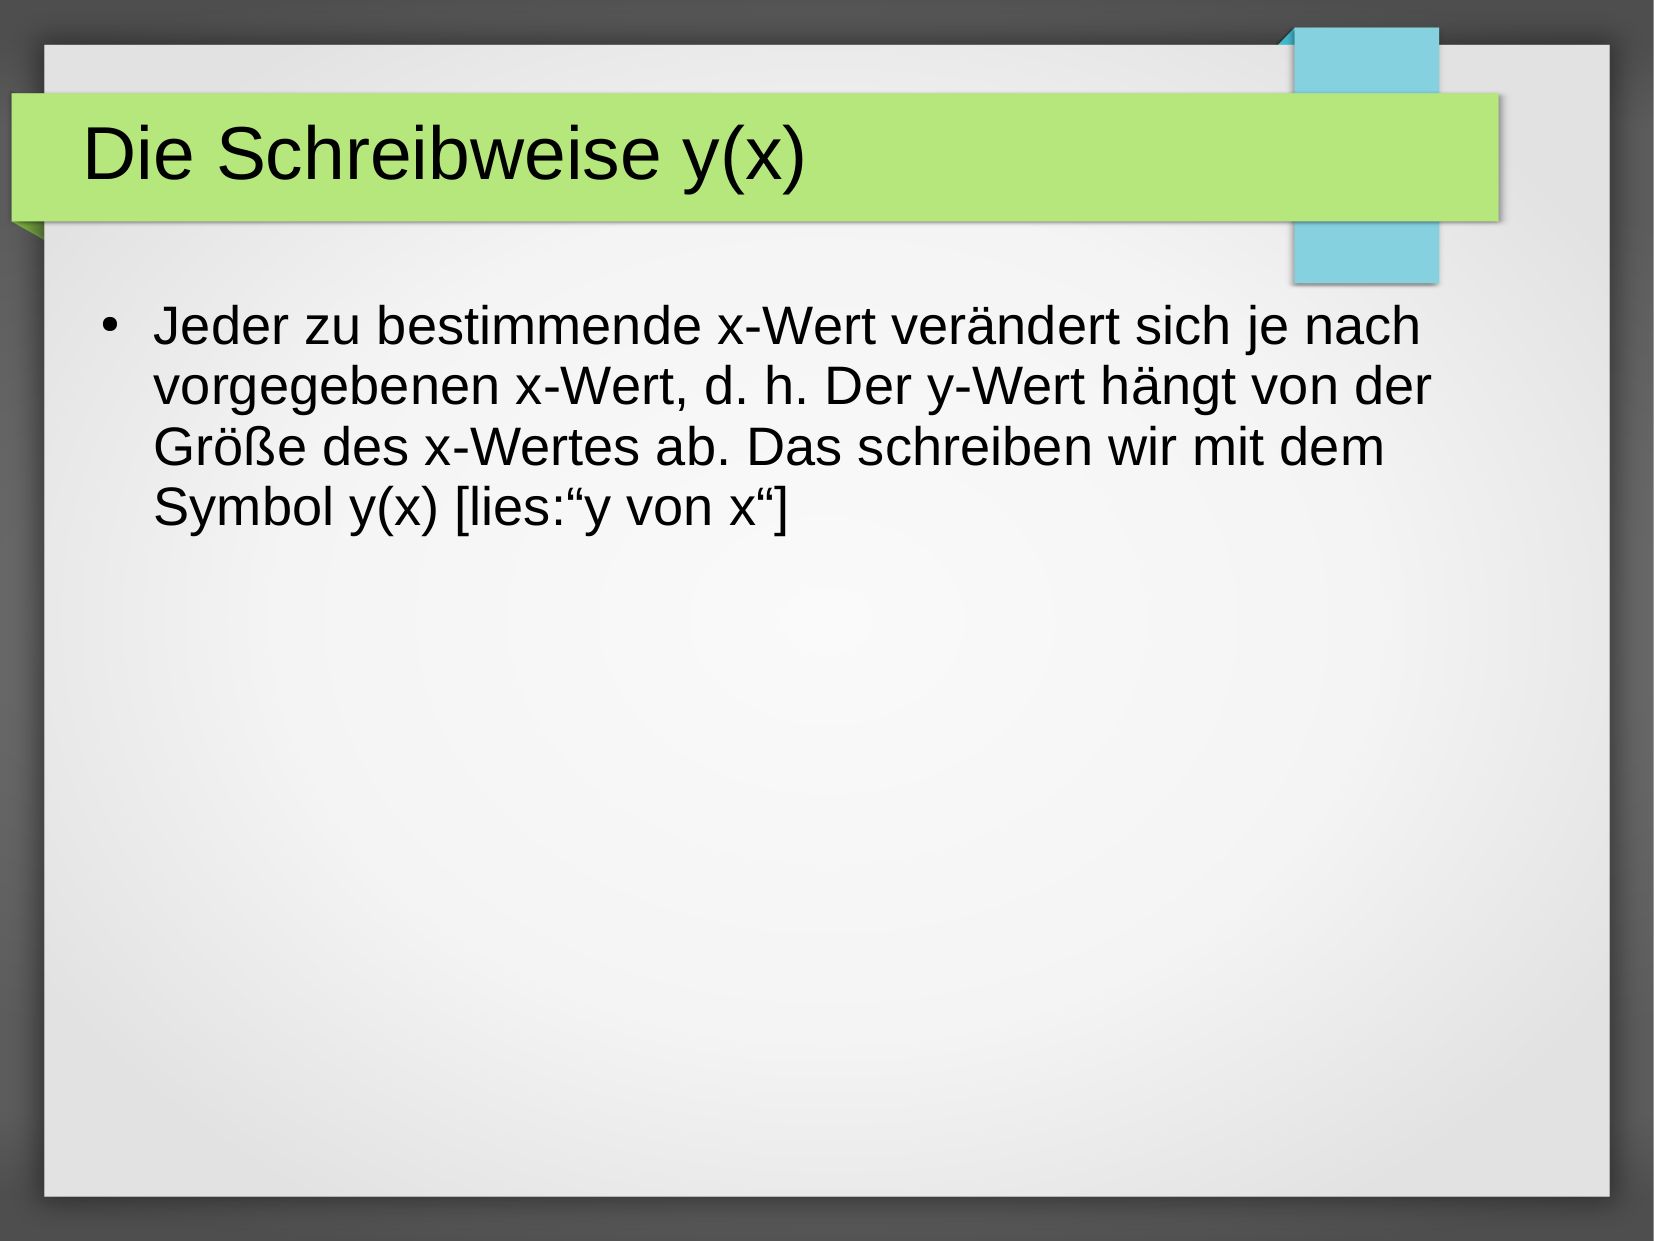

# Die Schreibweise y(x)
Jeder zu bestimmende x-Wert verändert sich je nach vorgegebenen x-Wert, d. h. Der y-Wert hängt von der Größe des x-Wertes ab. Das schreiben wir mit dem Symbol y(x) [lies:“y von x“]